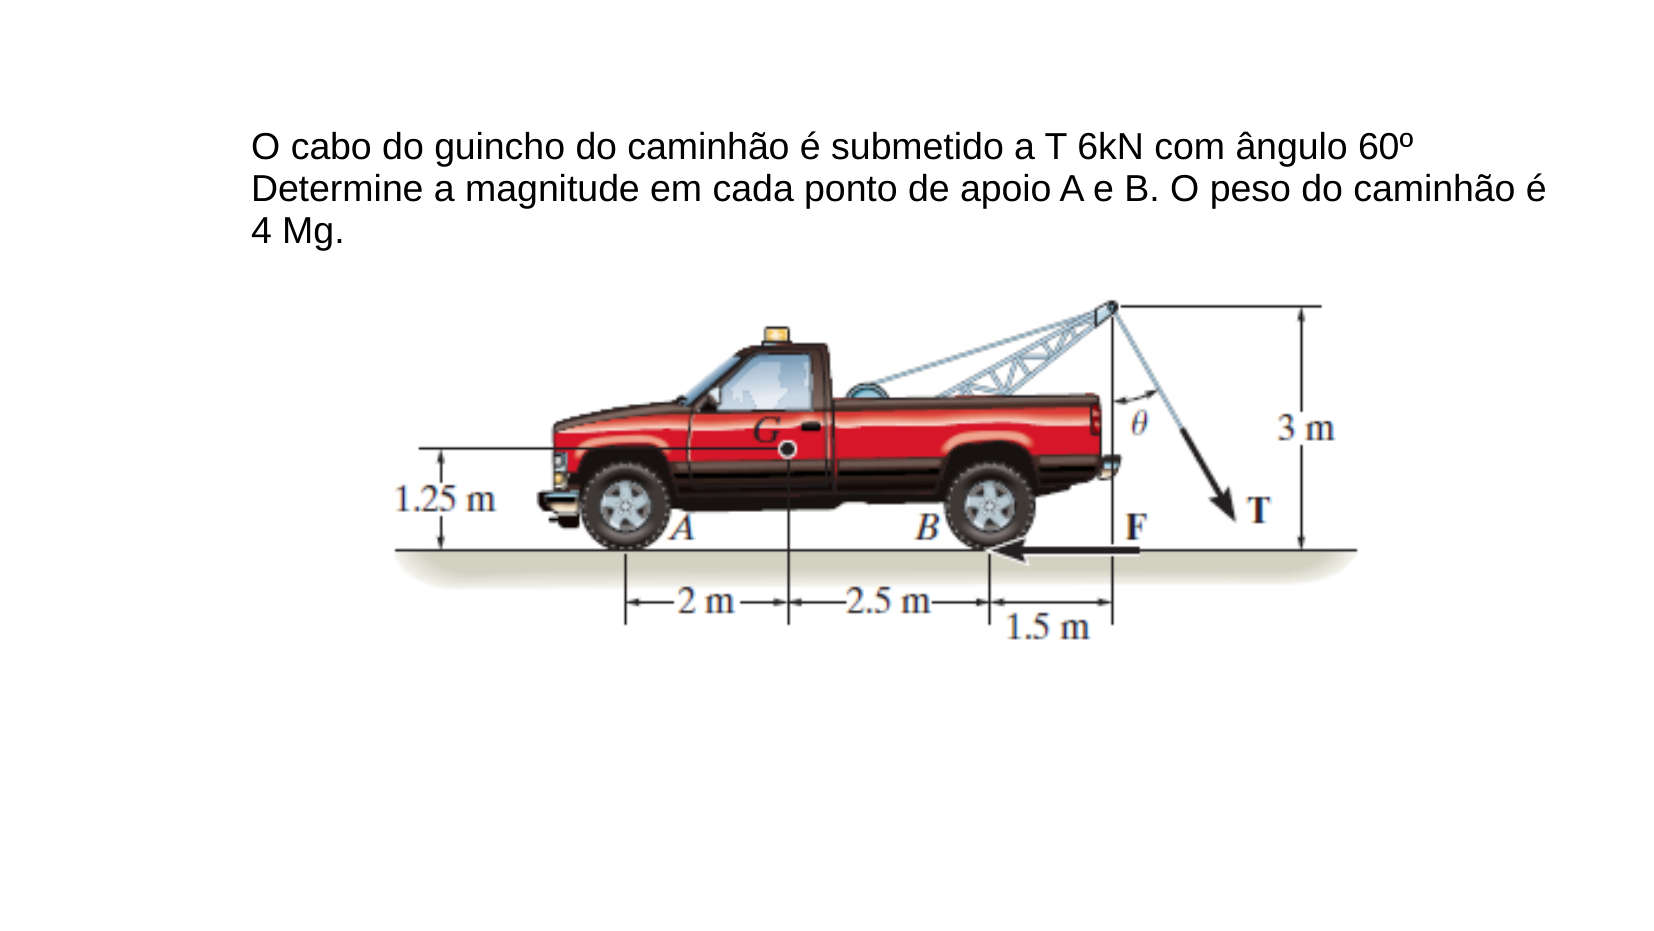

O cabo do guincho do caminhão é submetido a T 6kN com ângulo 60º
Determine a magnitude em cada ponto de apoio A e B. O peso do caminhão é
4 Mg.